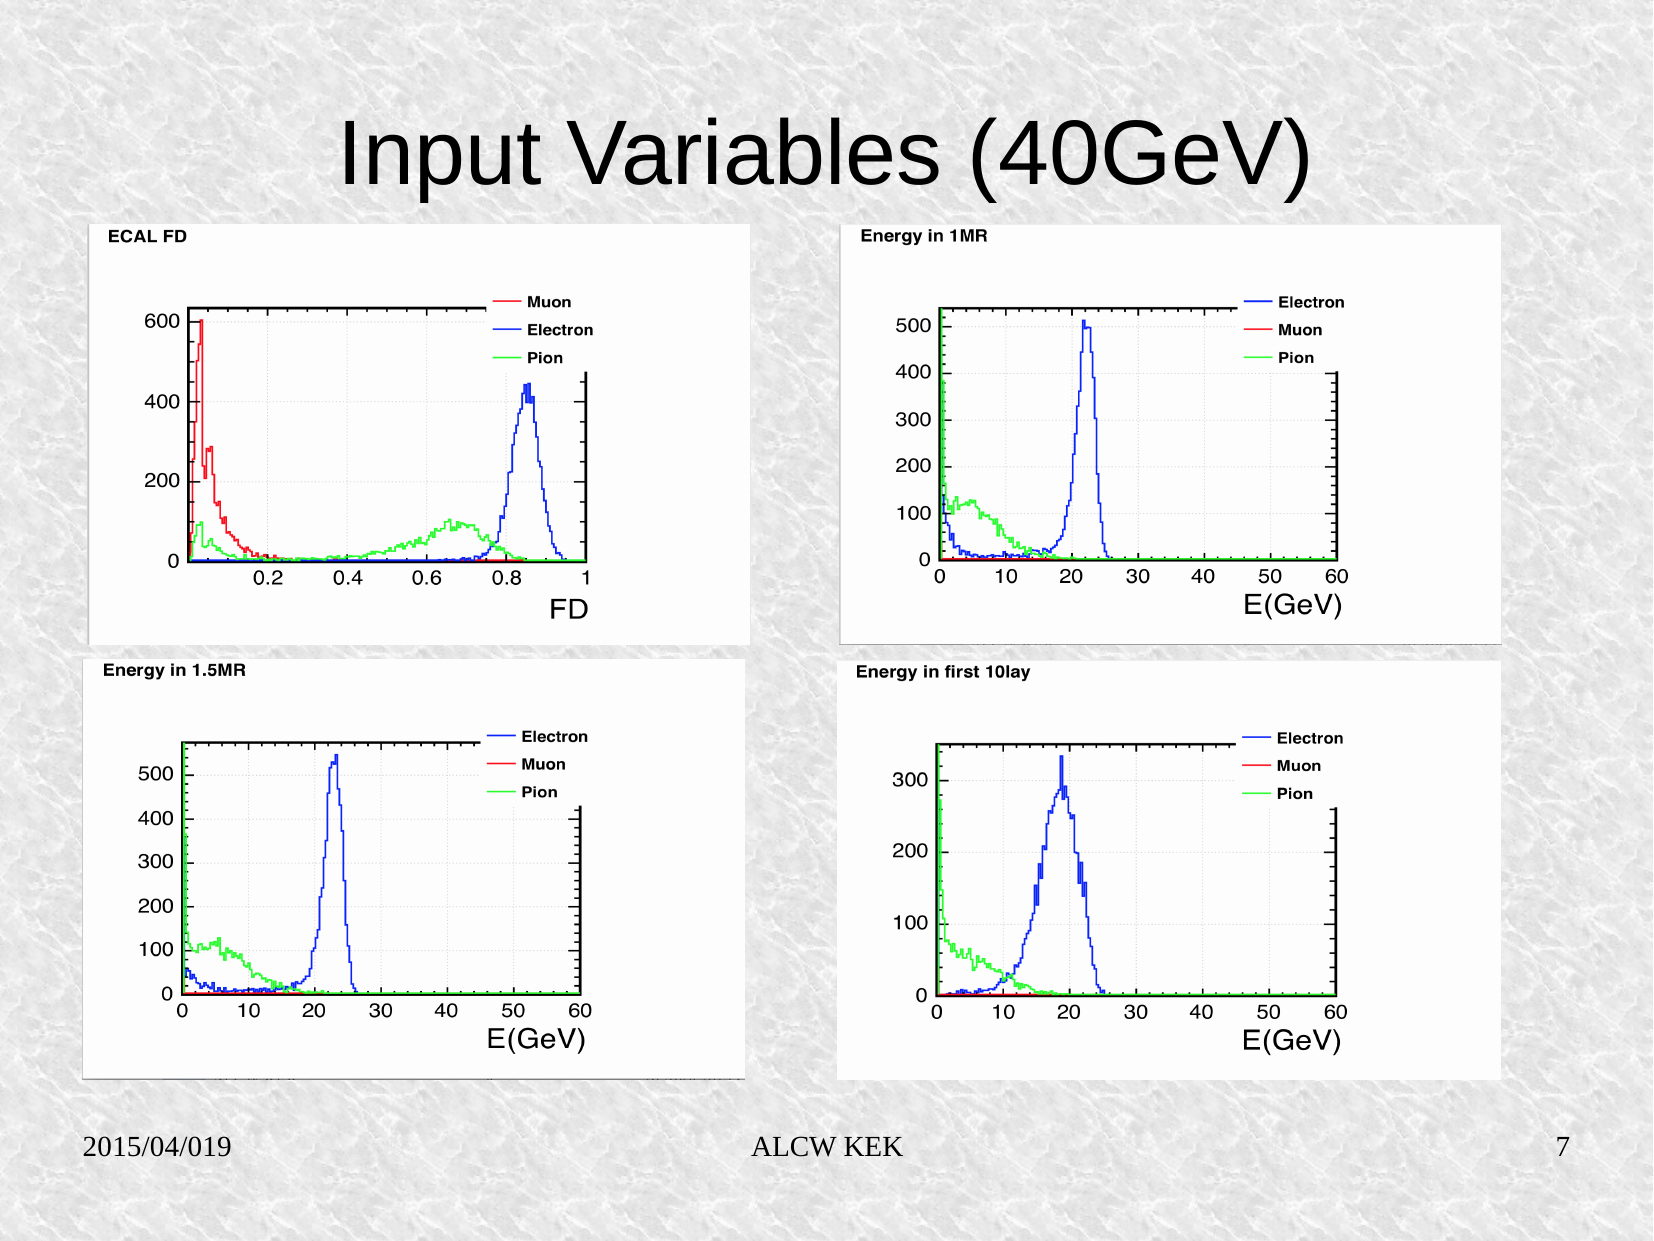

# Input Variables (40GeV)
2015/04/019
ALCW KEK
7